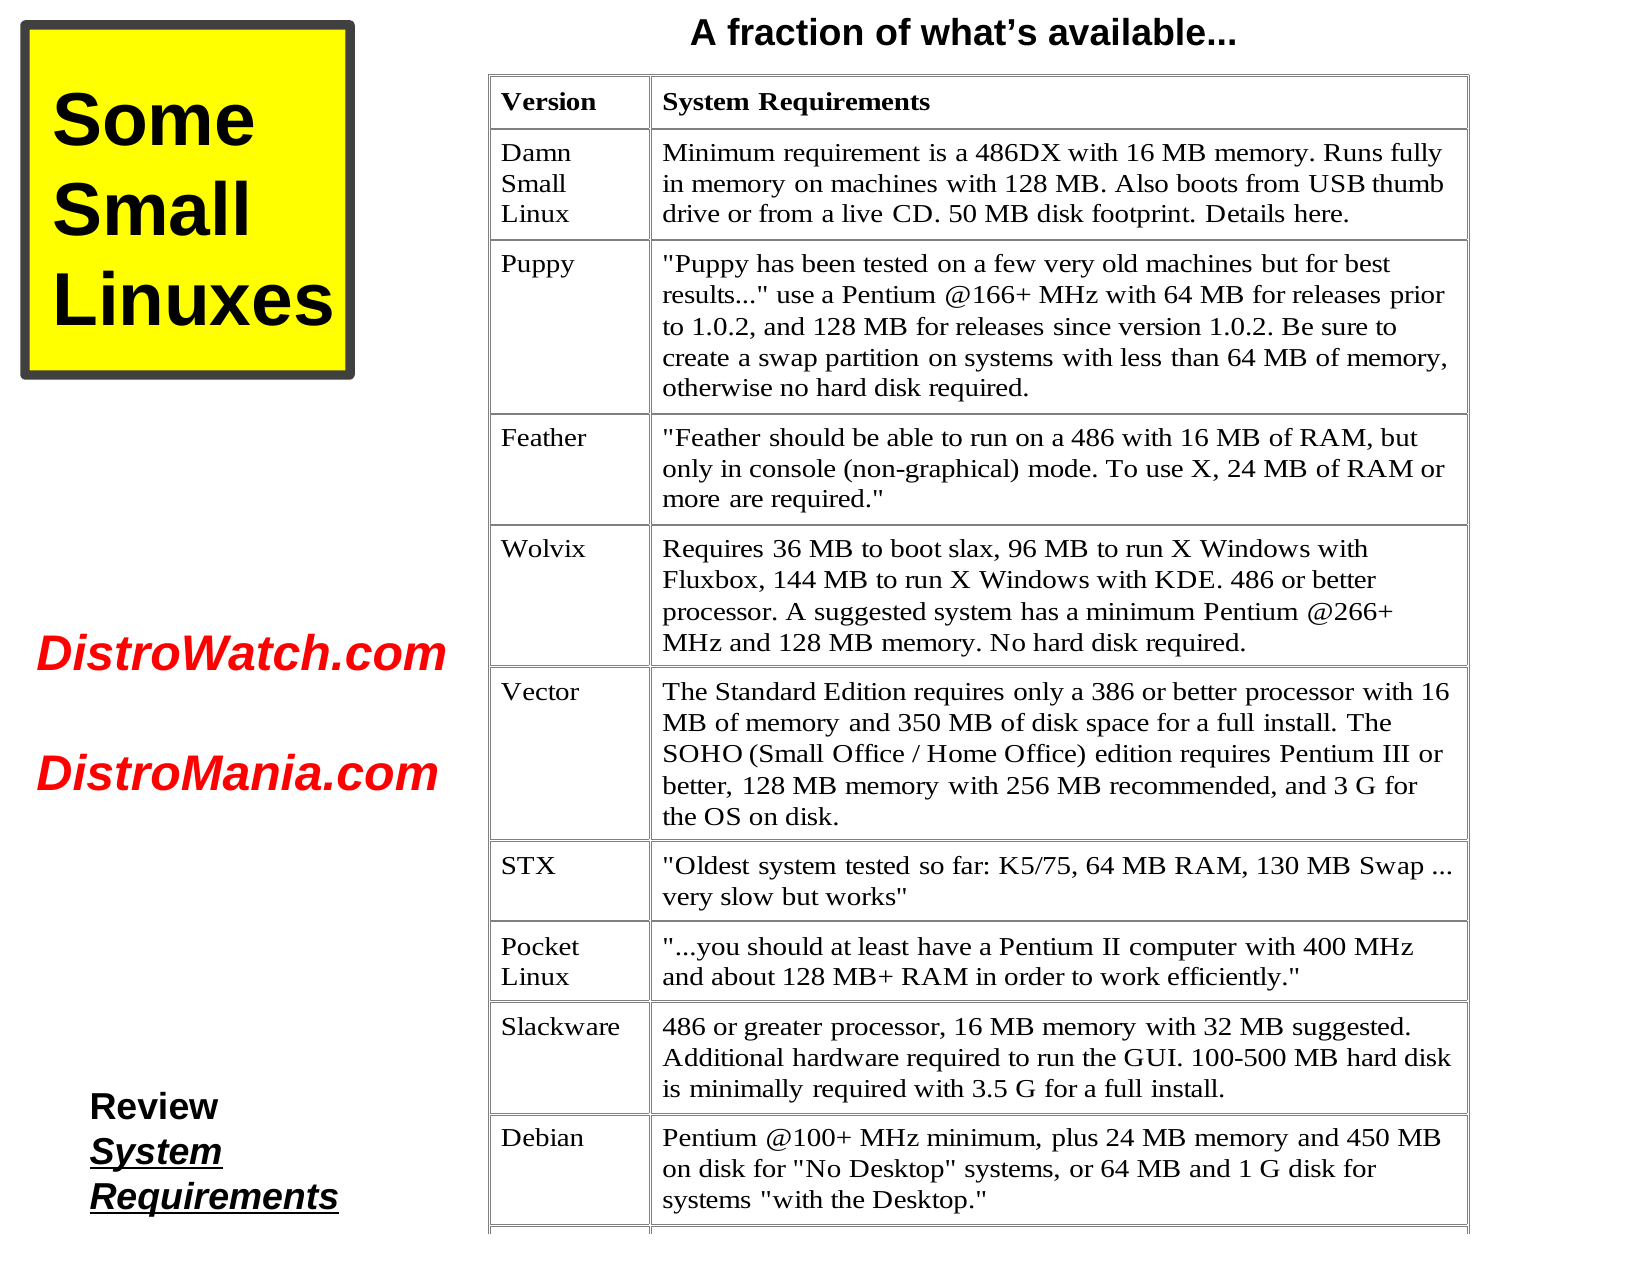

A fraction of what’s available...
Some
Small
Linuxes
DistroWatch.com
DistroMania.com
Review
System
Requirements